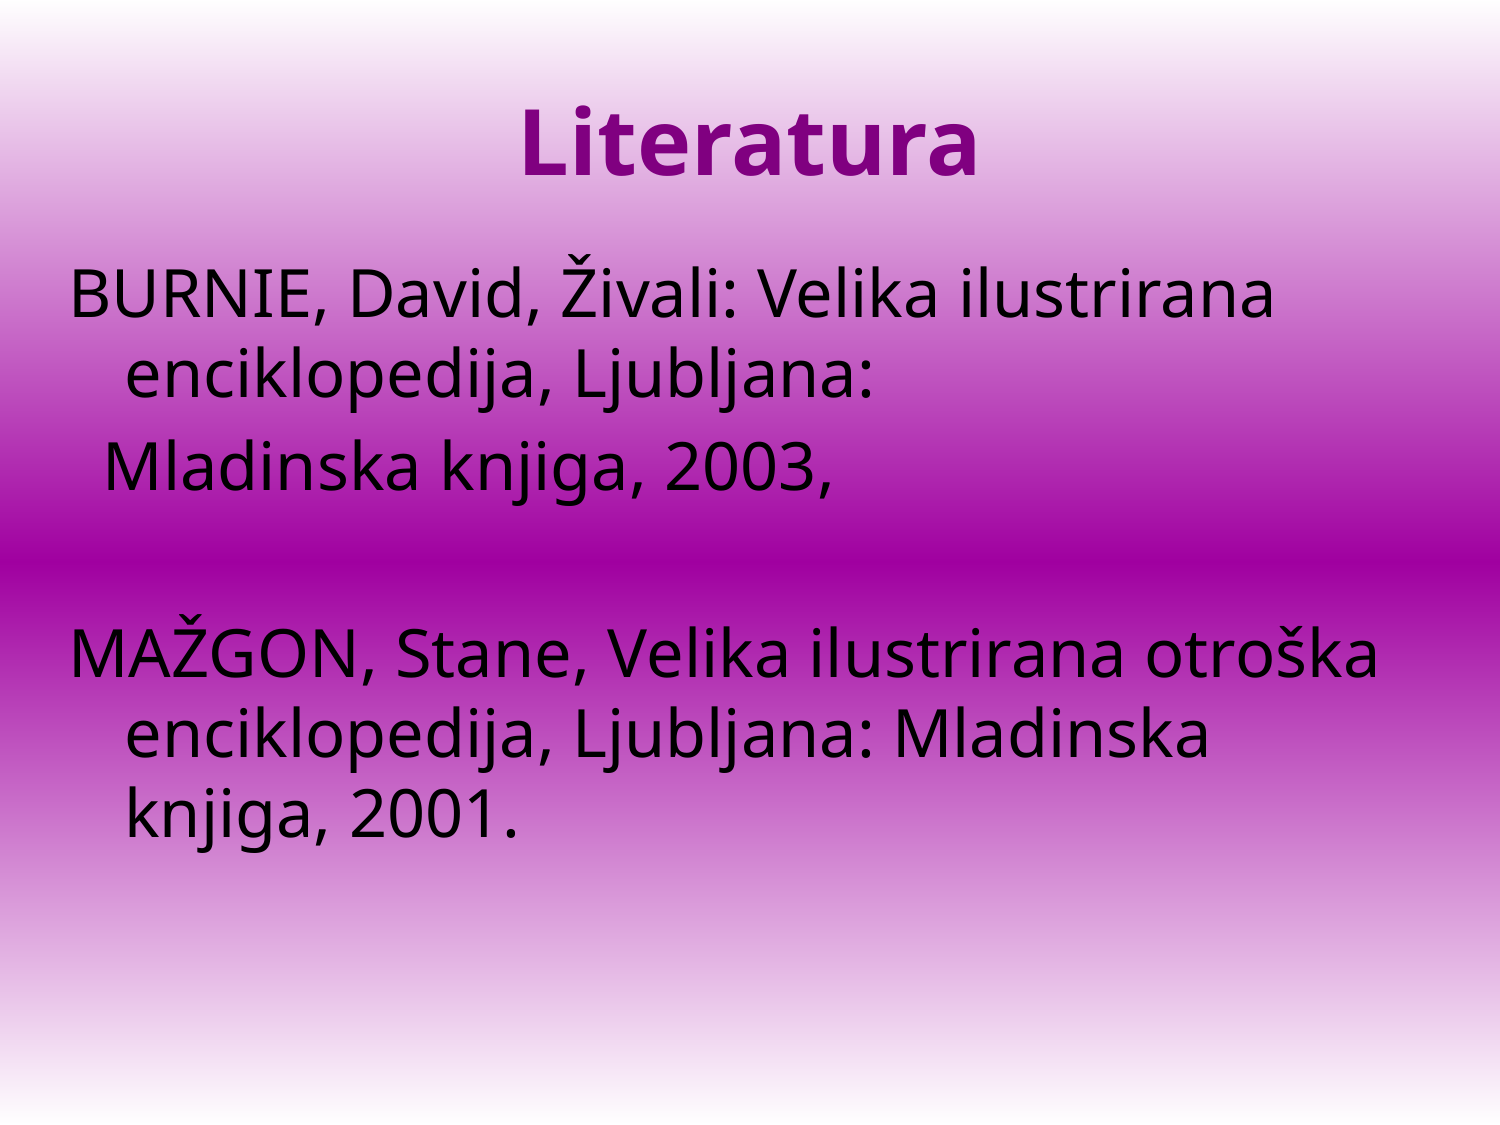

# Literatura
BURNIE, David, Živali: Velika ilustrirana enciklopedija, Ljubljana:
 Mladinska knjiga, 2003,
MAŽGON, Stane, Velika ilustrirana otroška enciklopedija, Ljubljana: Mladinska knjiga, 2001.